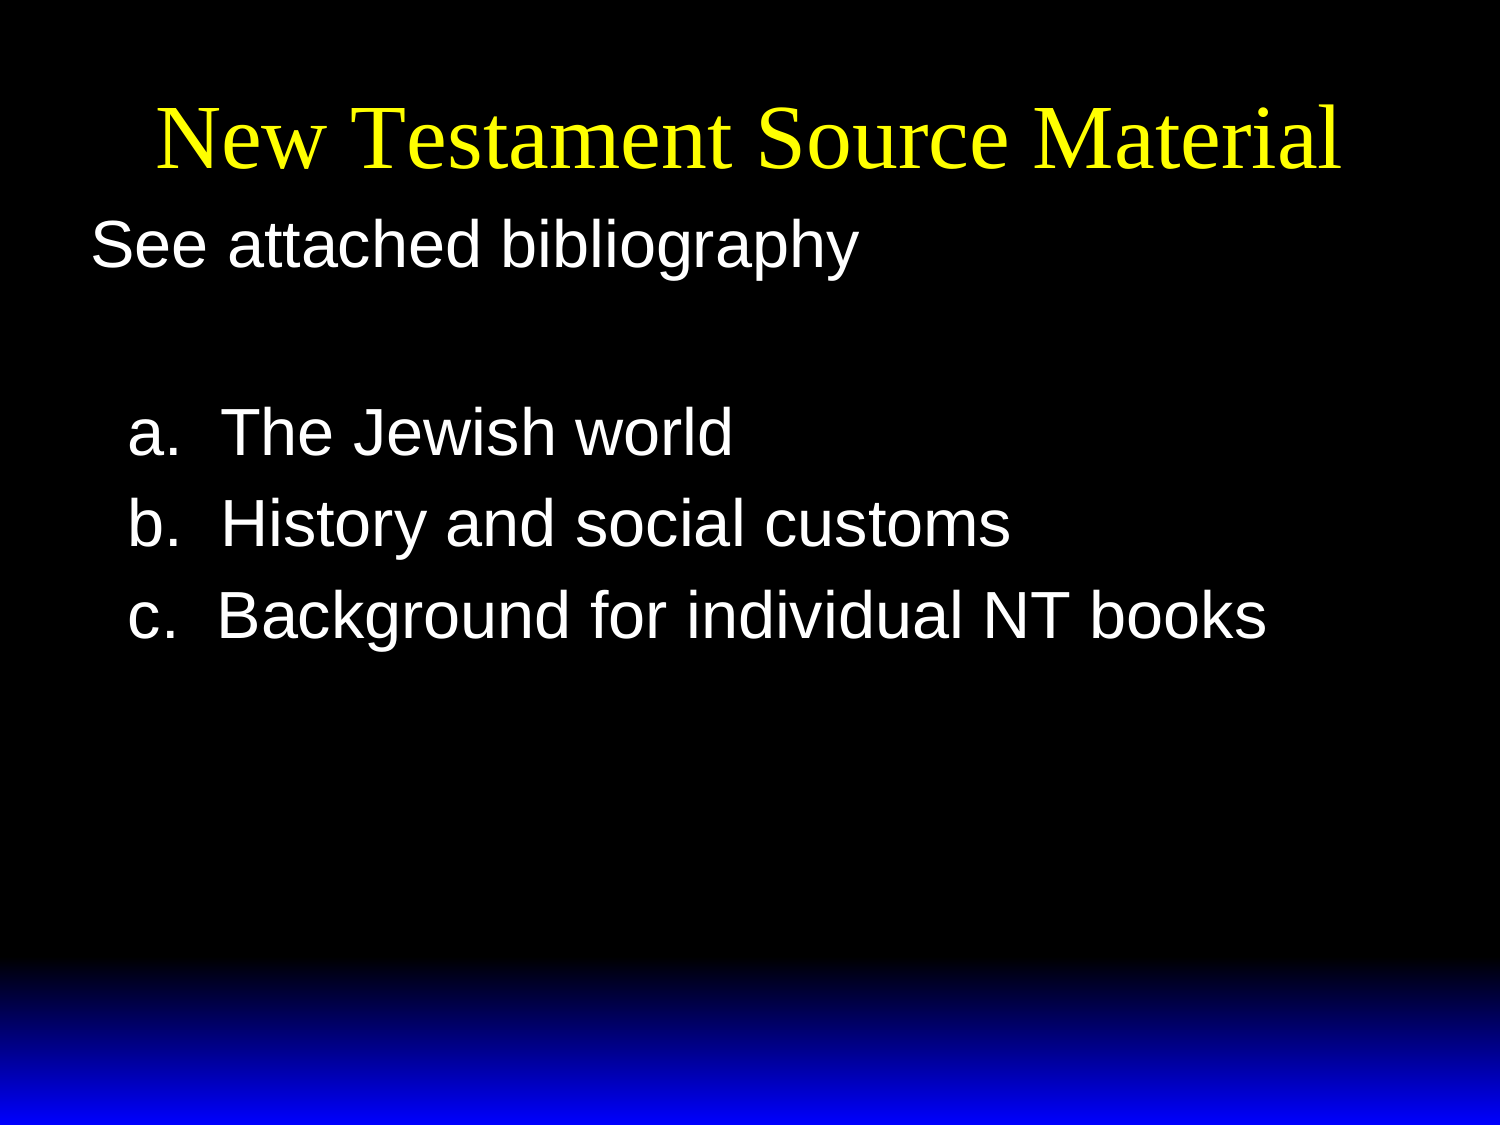

# New Testament Source Material
See attached bibliography
a. The Jewish world
b. History and social customs
c. Background for individual NT books